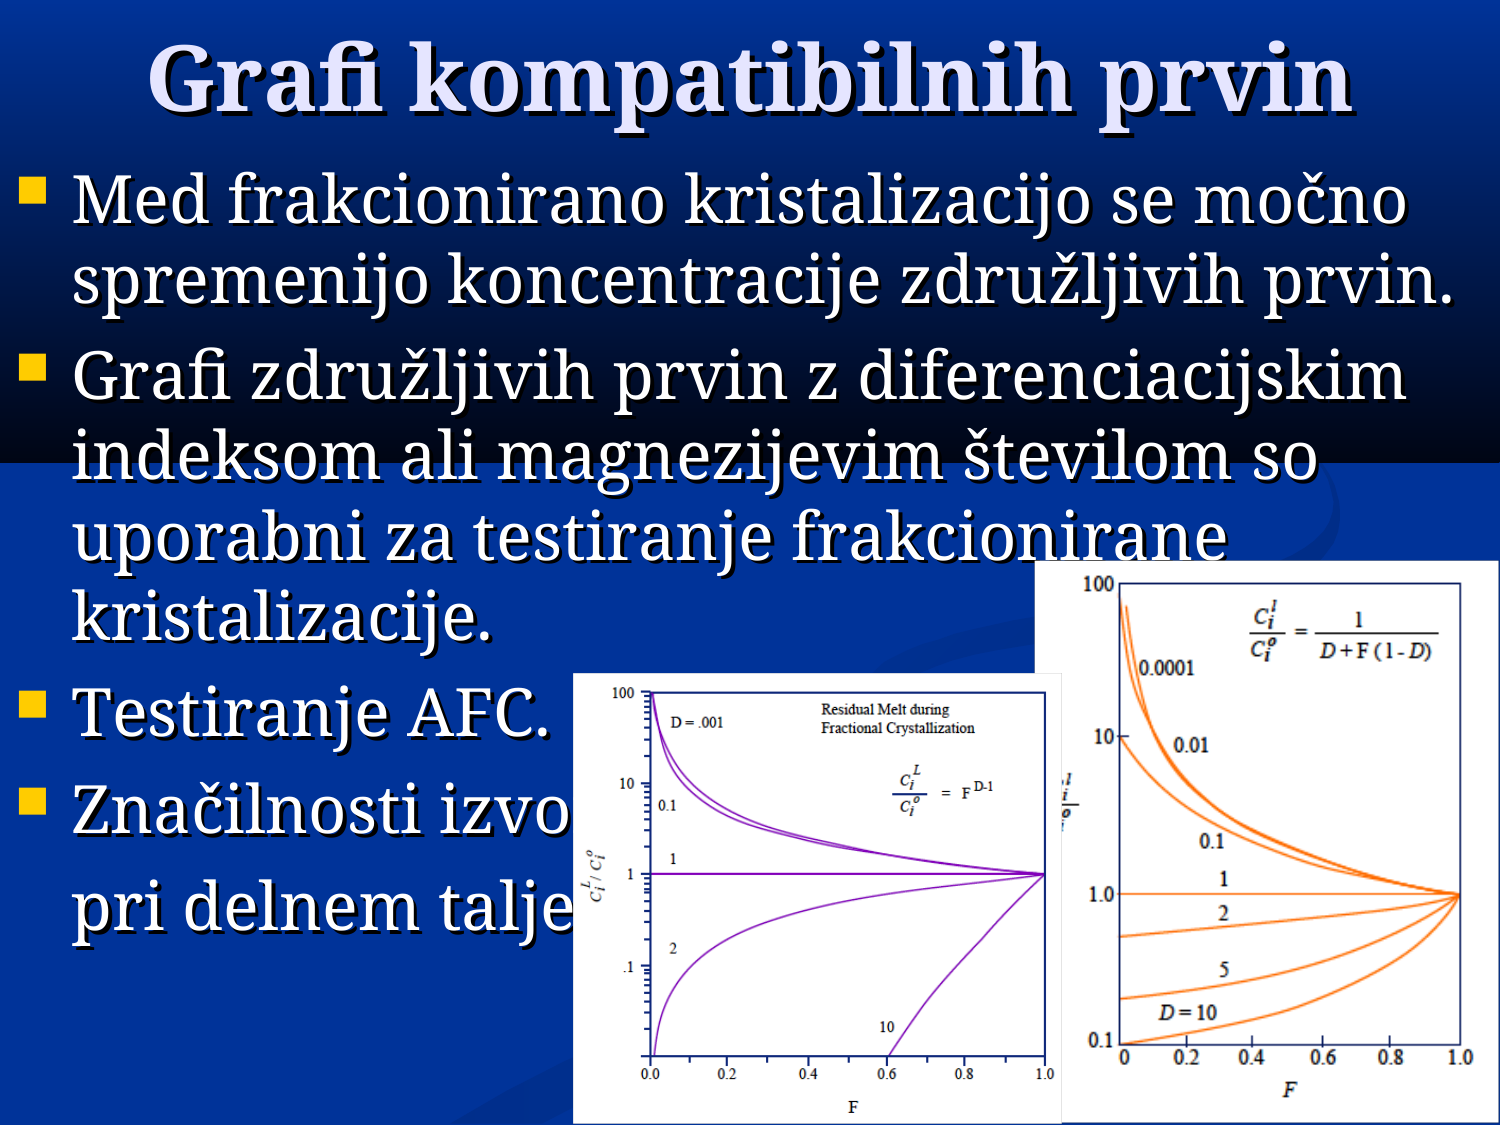

# Grafi kompatibilnih prvin
Med frakcionirano kristalizacijo se močno spremenijo koncentracije združljivih prvin.
Grafi združljivih prvin z diferenciacijskim indeksom ali magnezijevim številom so uporabni za testiranje frakcionirane kristalizacije.
Testiranje AFC.
Značilnosti izvora
	pri delnem taljenju.